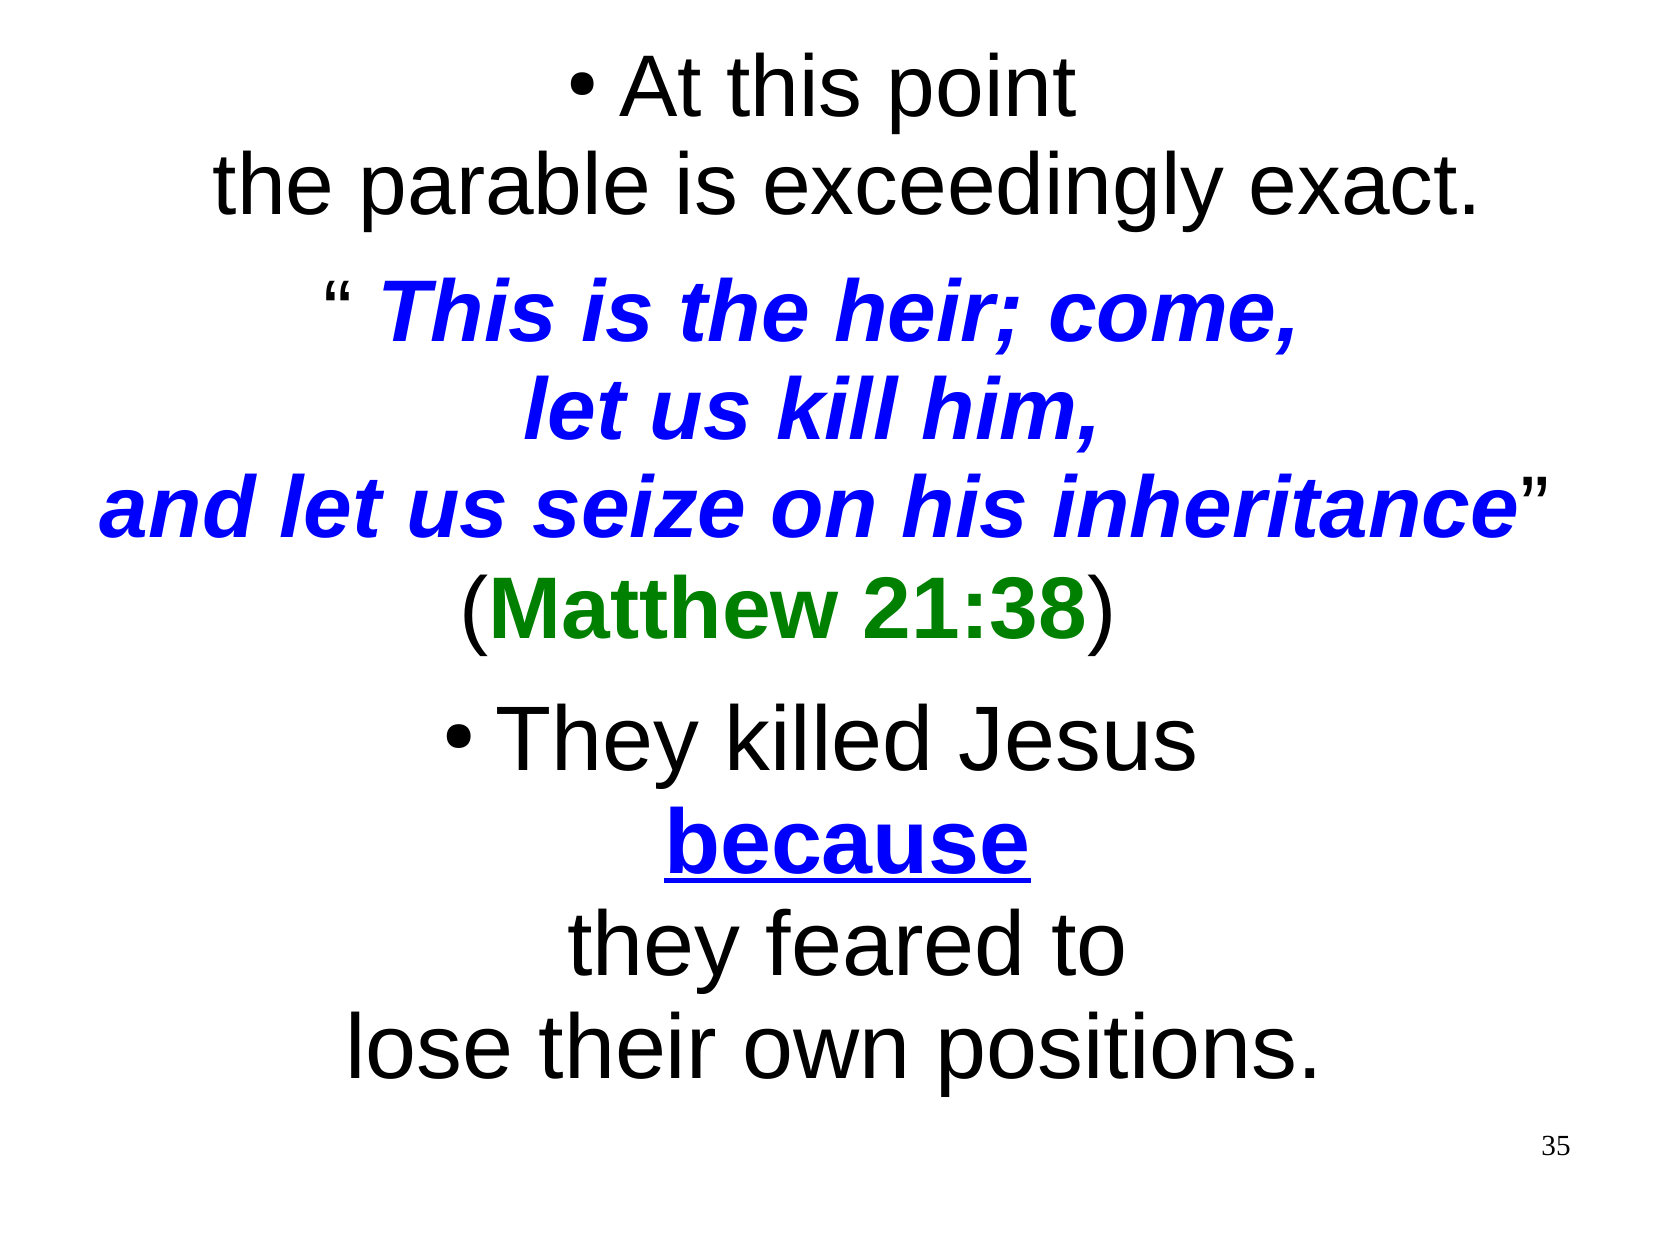

# At this point the parable is exceedingly exact.
“ This is the heir; come,
let us kill him,
and let us seize on his inheritance”
(Matthew 21:38)
They killed Jesus
because
they feared to
lose their own positions.
35